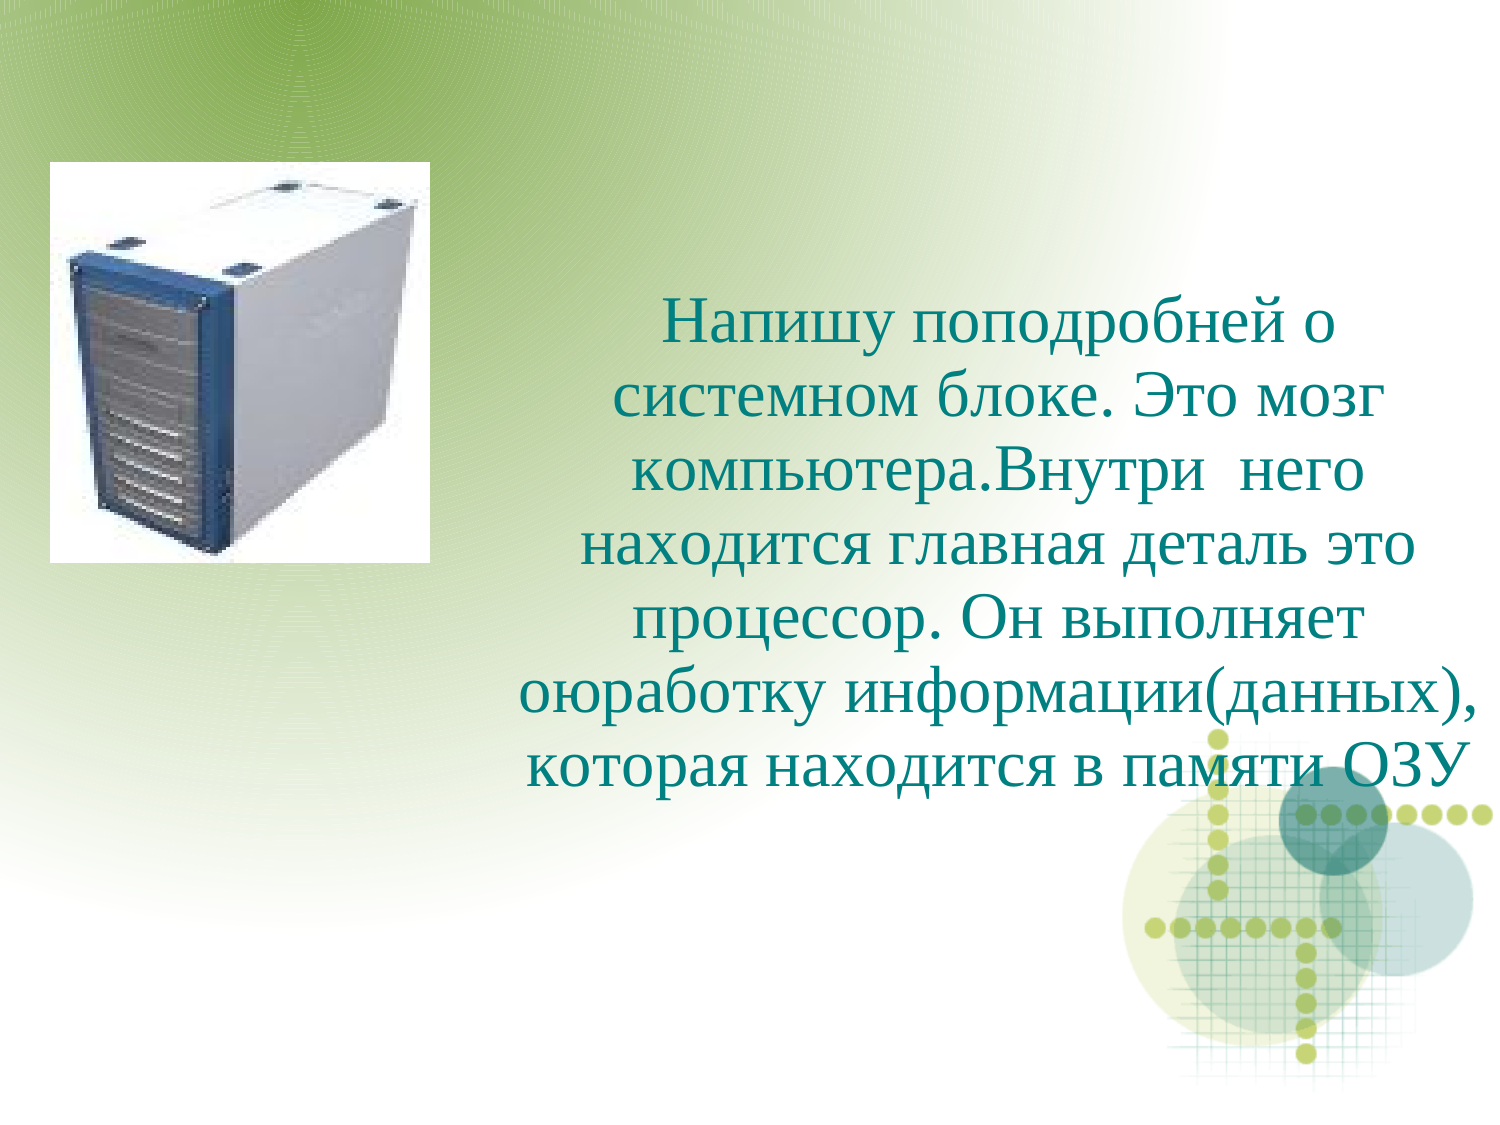

# Напишу поподробней о системном блоке. Это мозг компьютера.Внутри него находится главная деталь это процессор. Он выполняет оюработку информации(данных), которая находится в памяти ОЗУ